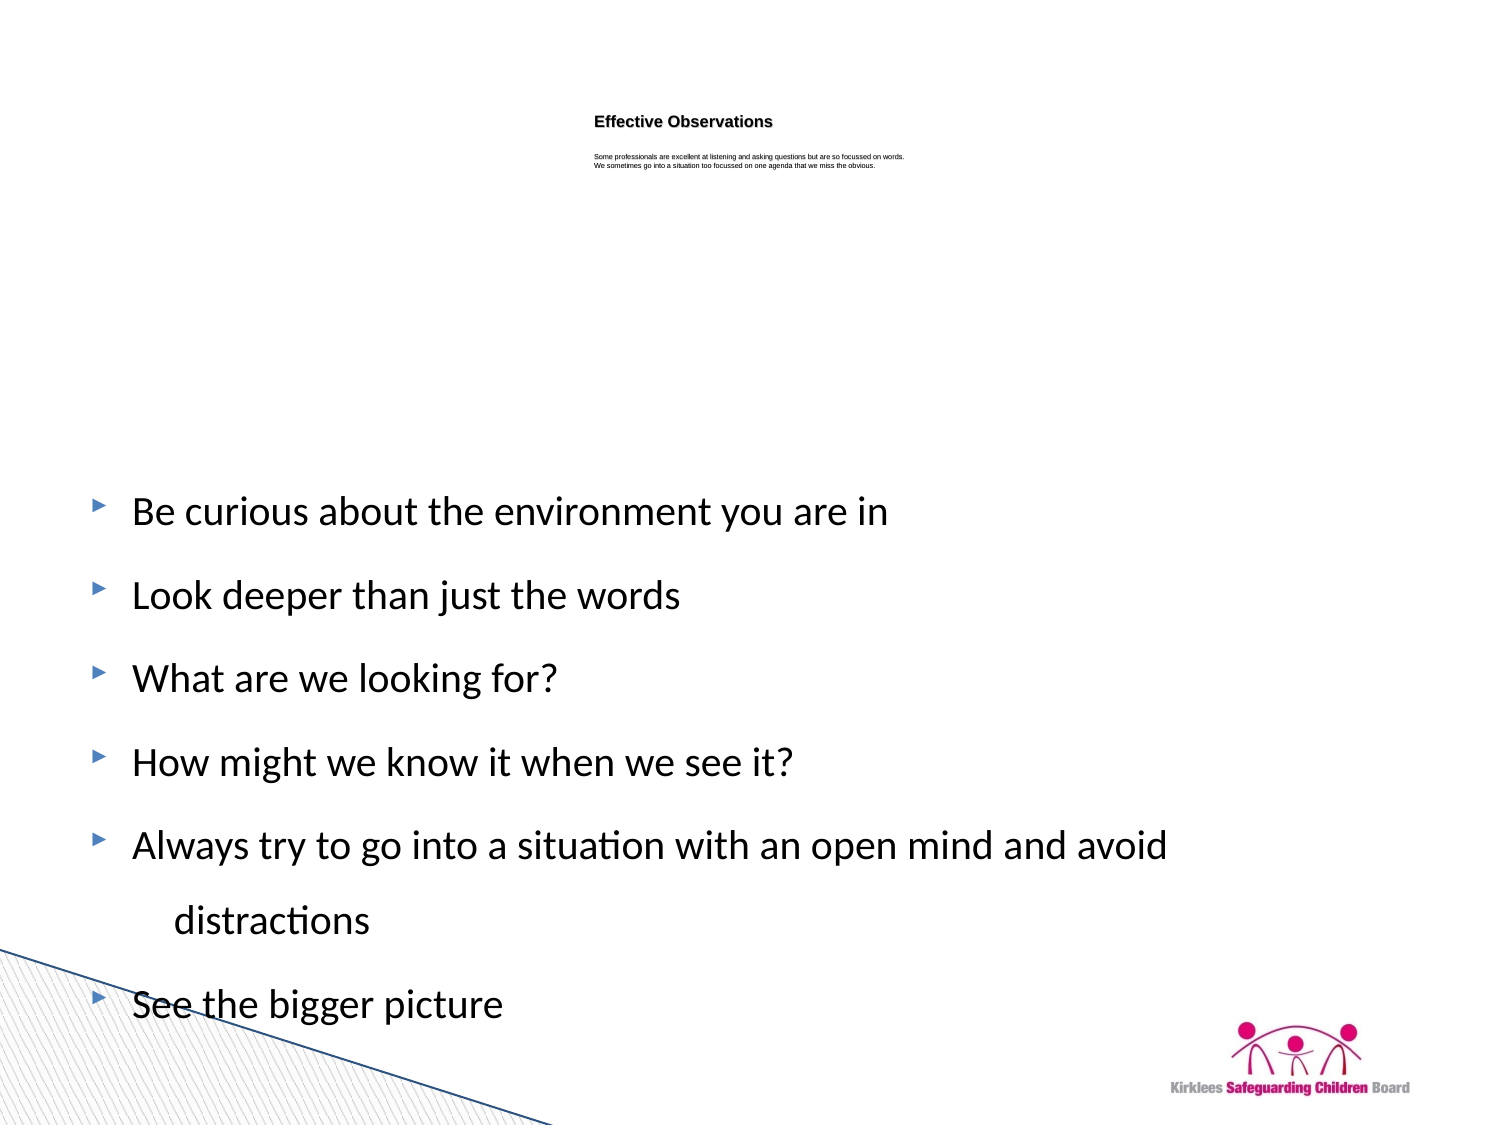

Effective Observations
Some professionals are excellent at listening and asking questions but are so focussed on words.
We sometimes go into a situation too focussed on one agenda that we miss the obvious.
# Be curious about the environment you are in
Look deeper than just the words
What are we looking for?
How might we know it when we see it?
Always try to go into a situation with an open mind and avoid distractions
See the bigger picture